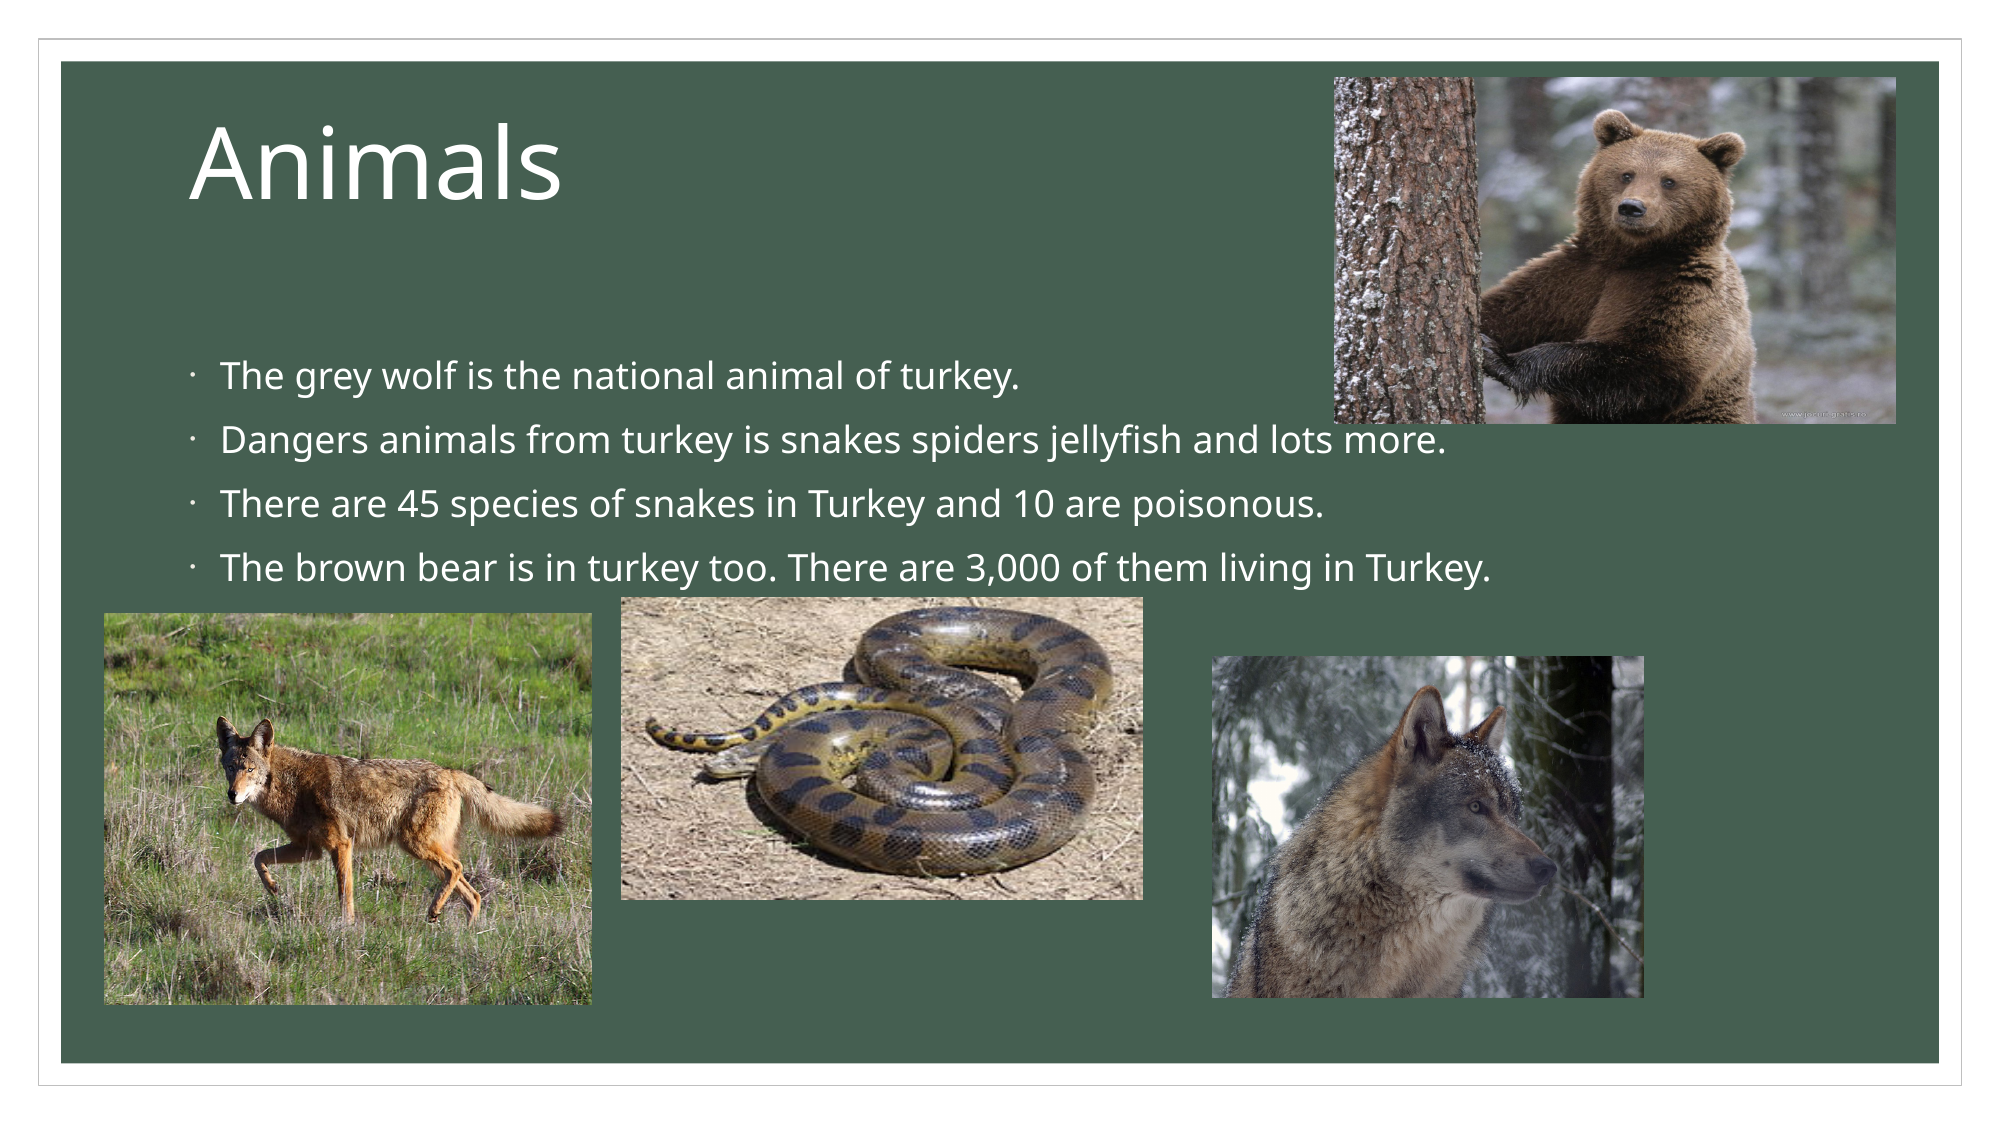

# Animals
The grey wolf is the national animal of turkey.
Dangers animals from turkey is snakes spiders jellyfish and lots more.
There are 45 species of snakes in Turkey and 10 are poisonous.
The brown bear is in turkey too. There are 3,000 of them living in Turkey.